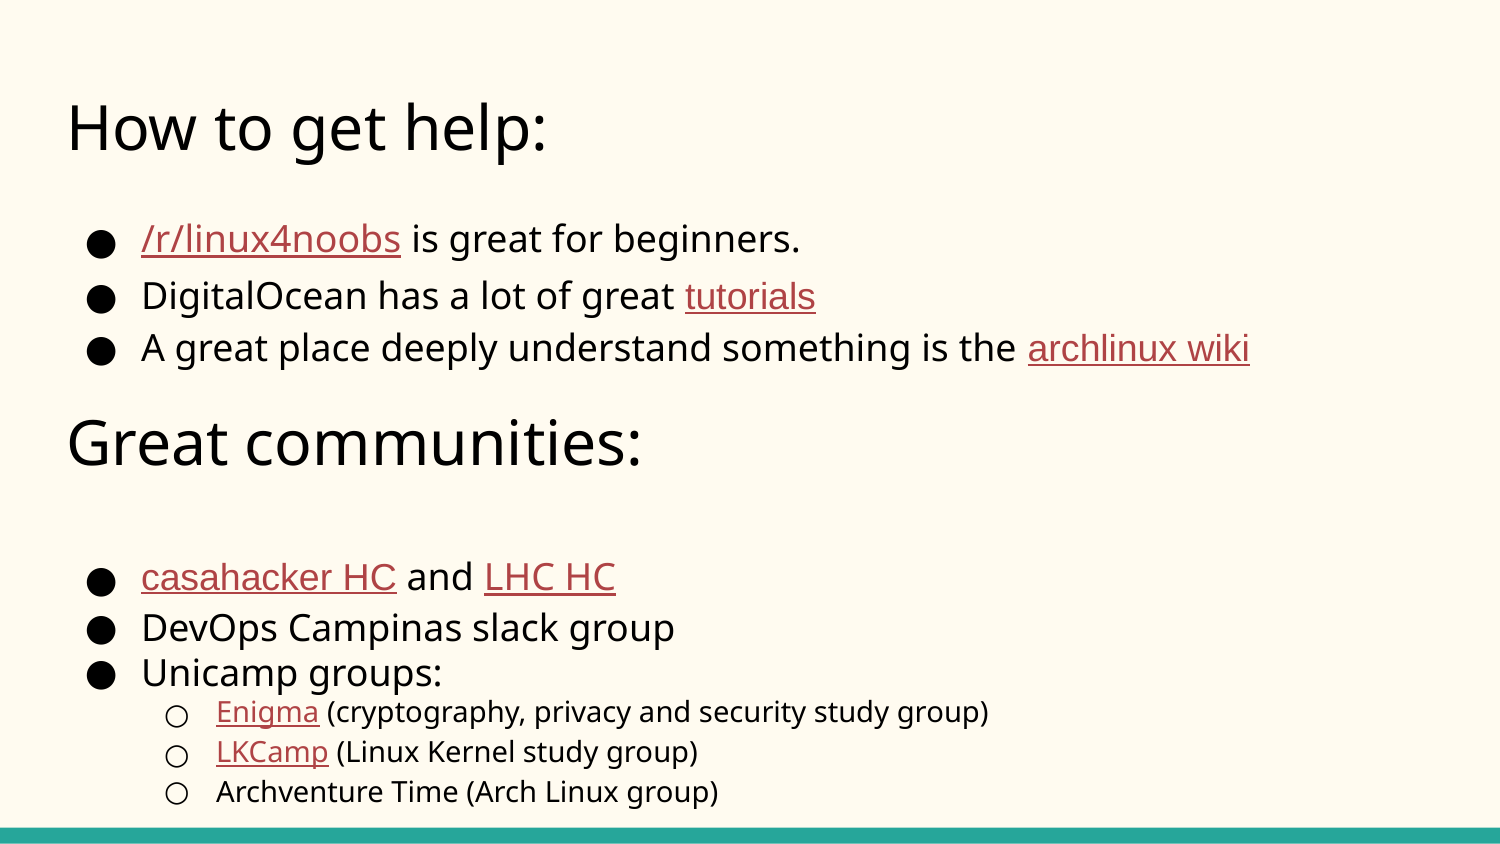

# How to get help:
/r/linux4noobs is great for beginners.
DigitalOcean has a lot of great tutorials
A great place deeply understand something is the archlinux wiki
Great communities:
casahacker HC and LHC HC
DevOps Campinas slack group
Unicamp groups:
Enigma (cryptography, privacy and security study group)
LKCamp (Linux Kernel study group)
Archventure Time (Arch Linux group)